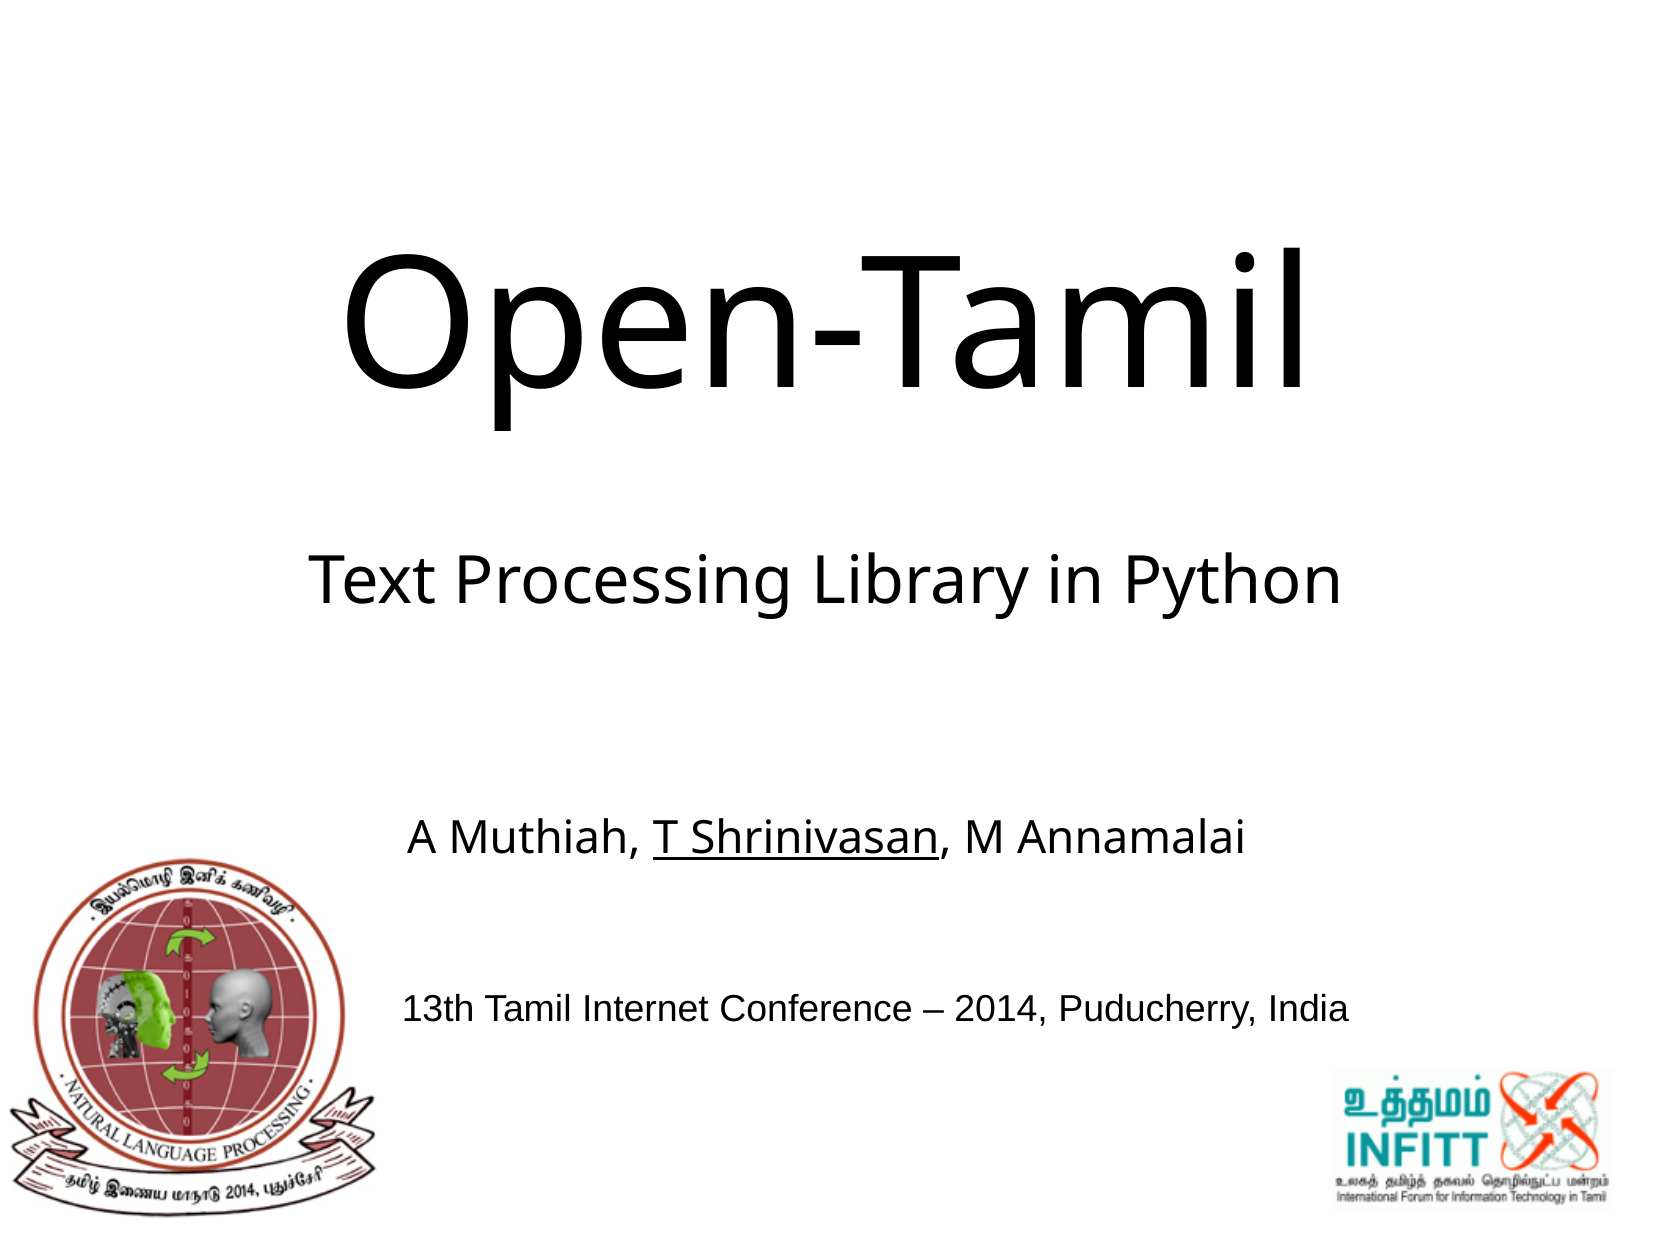

# Open-Tamil
Text Processing Library in Python
A Muthiah, T Shrinivasan, M Annamalai
 13th Tamil Internet Conference – 2014, Puducherry, India